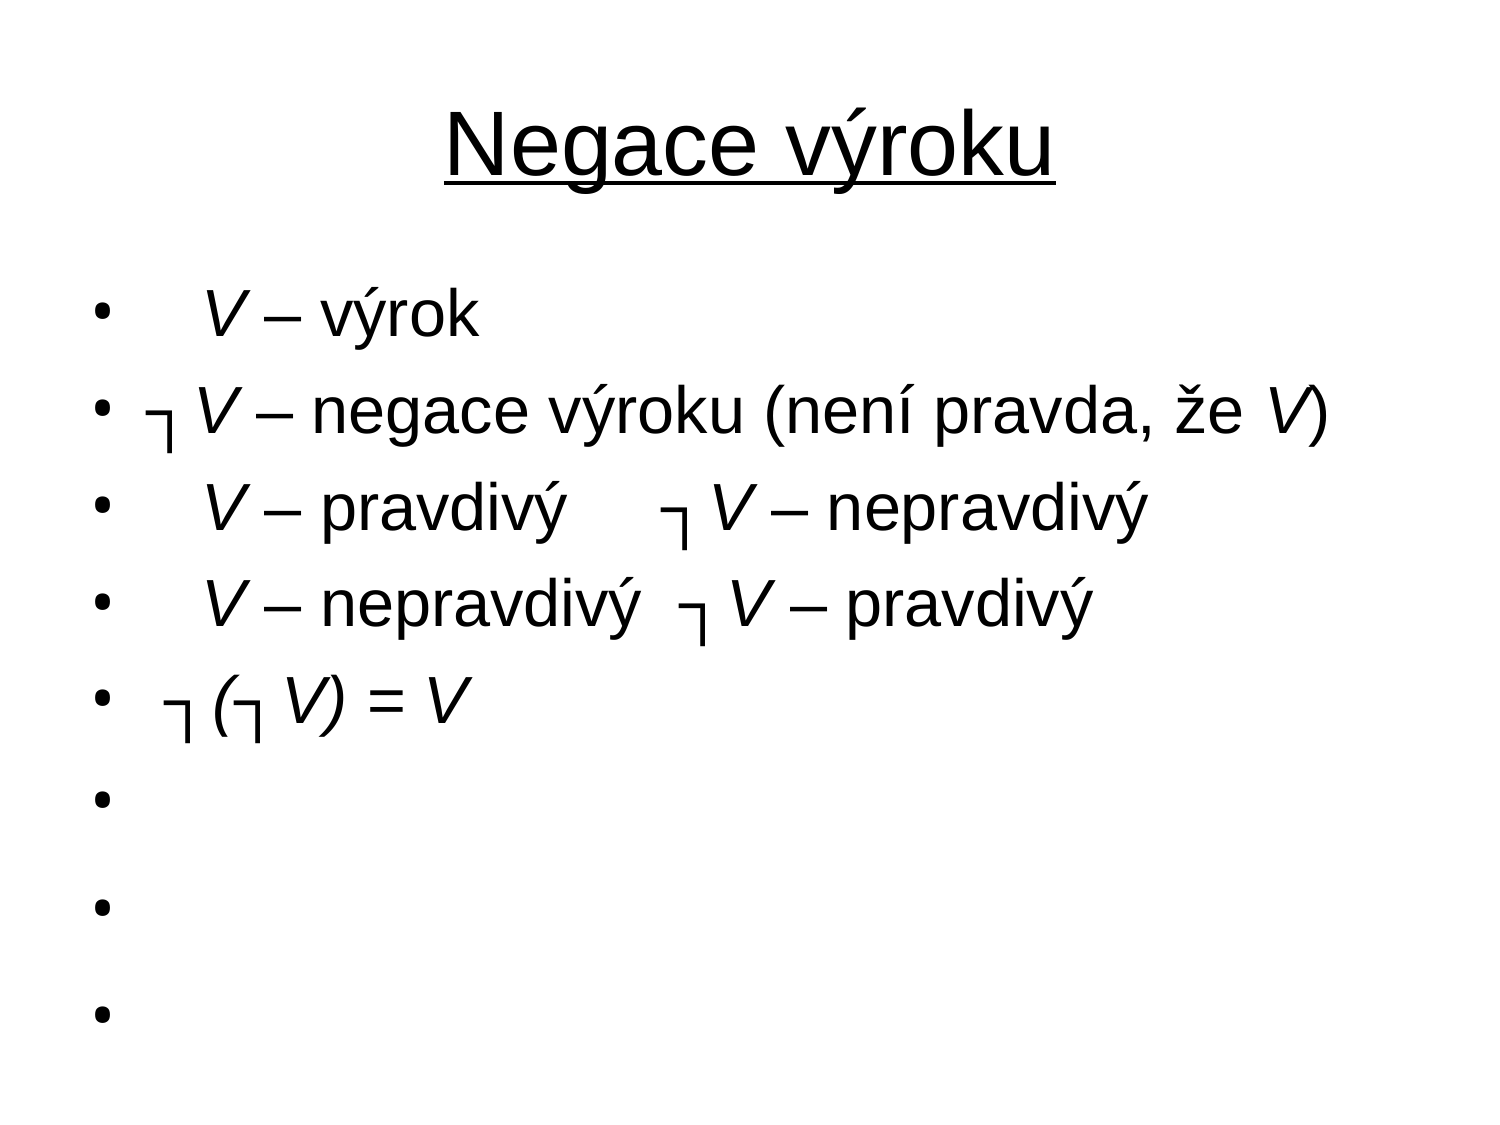

# Negace výroku
 V – výrok
┐V – negace výroku (není pravda, že V)
 V – pravdivý ┐V – nepravdivý
 V – nepravdivý ┐V – pravdivý
 ┐(┐V) = V